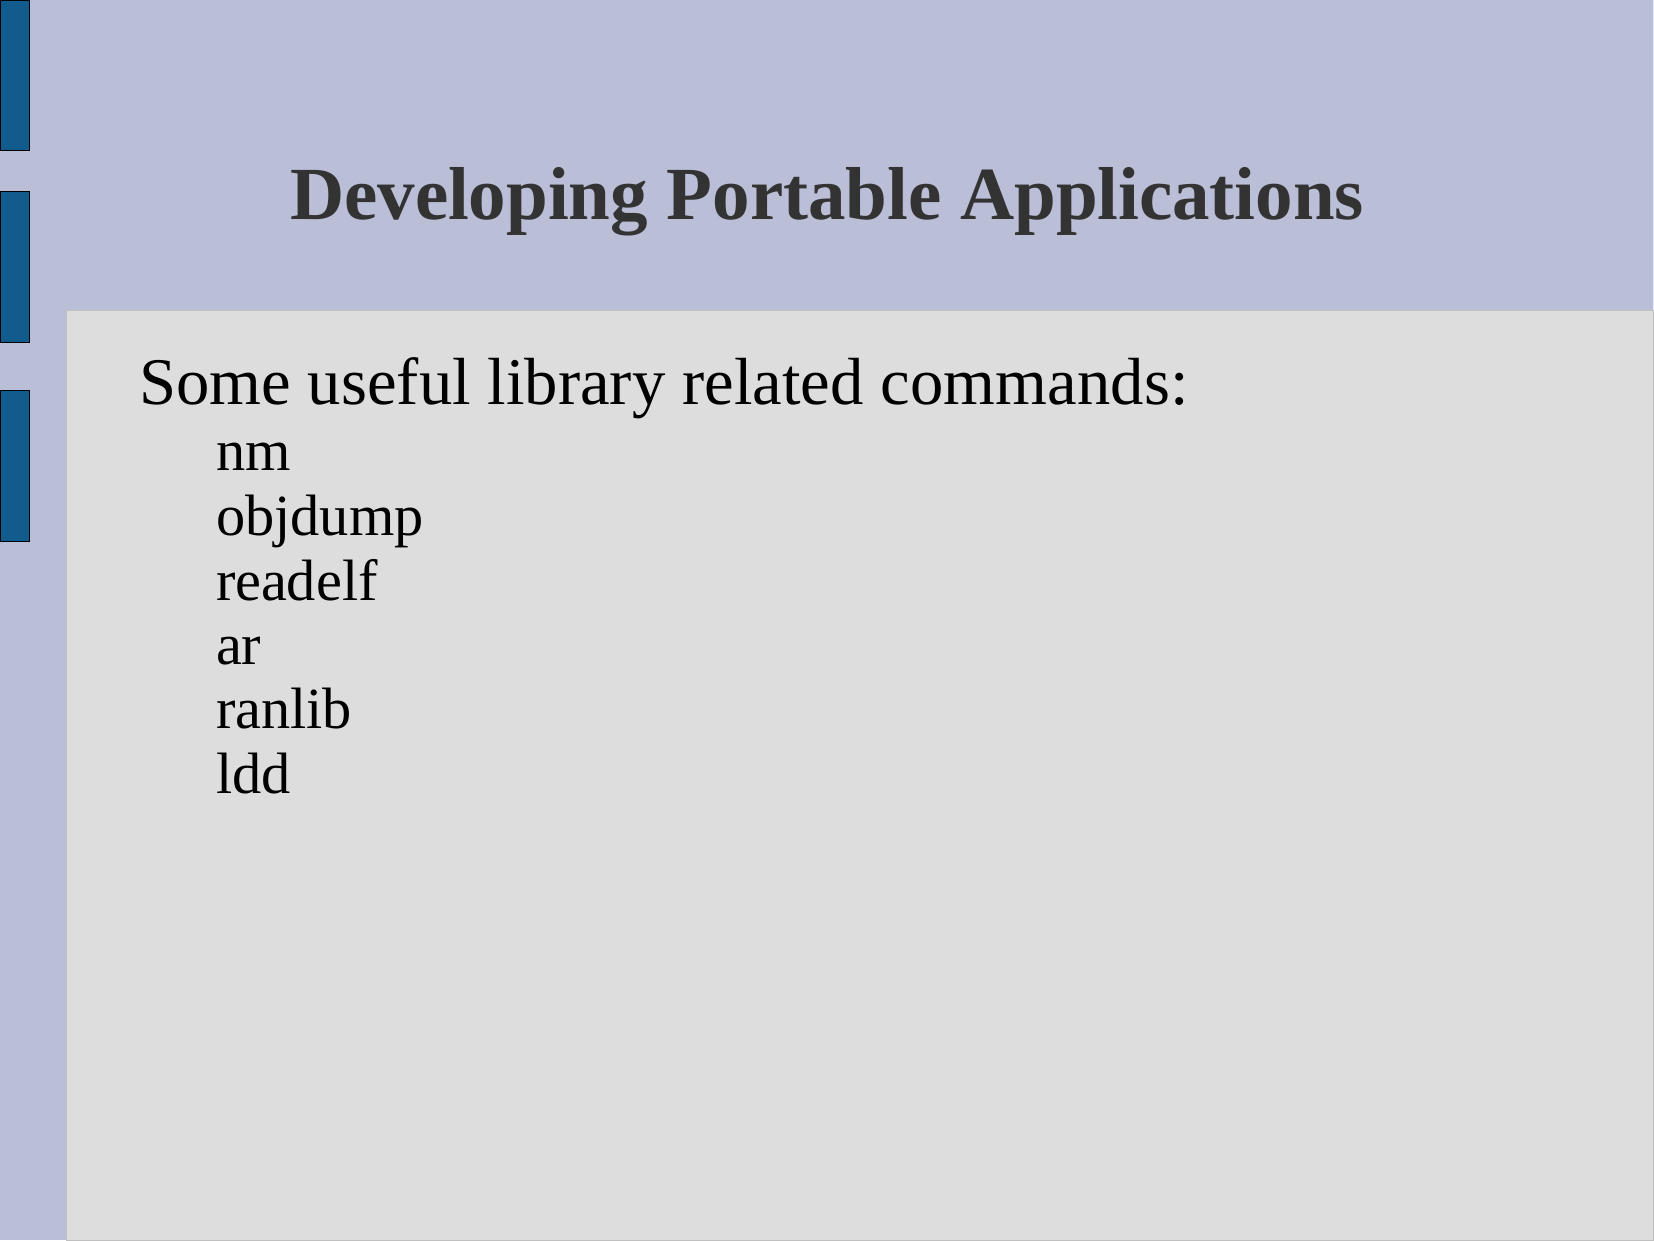

# Developing Portable Applications
Some useful library related commands:
nm
objdump
readelf
ar
ranlib
ldd